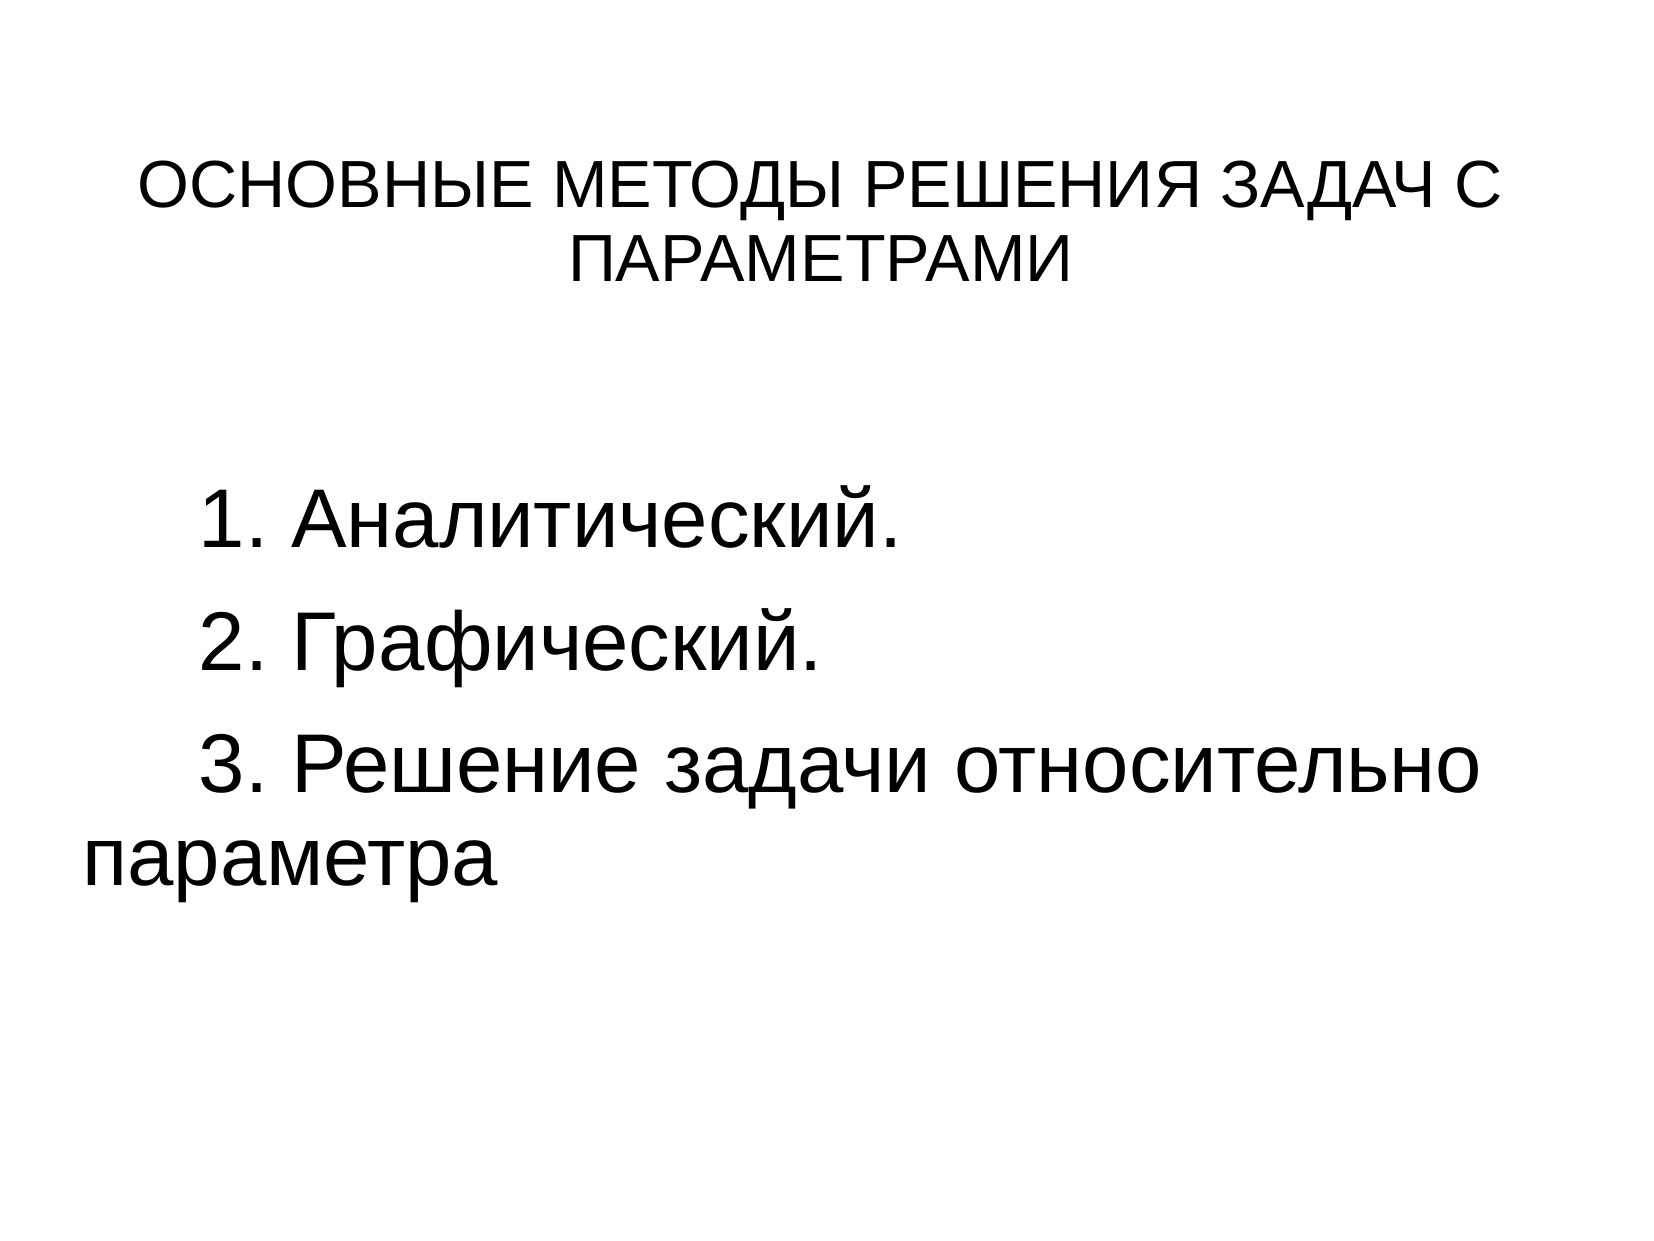

# ОСНОВНЫЕ МЕТОДЫ РЕШЕНИЯ ЗАДАЧ С ПАРАМЕТРАМИ
1. Аналитический.
2. Графический.
3. Решение задачи относительно параметра